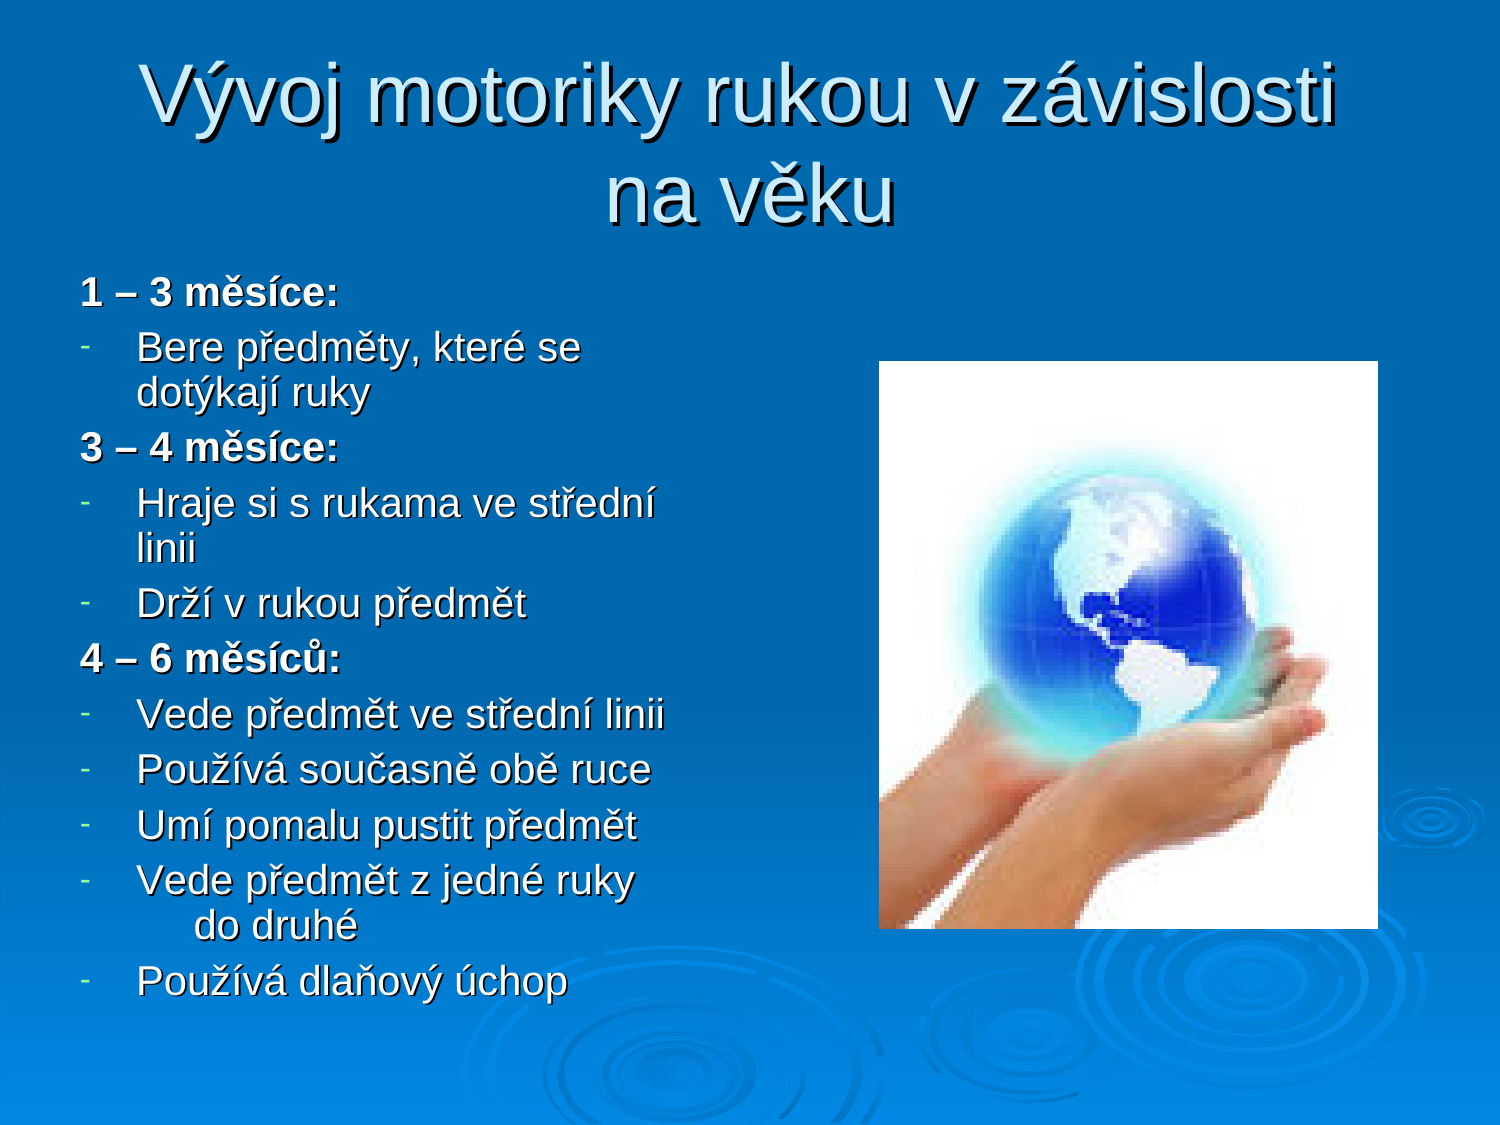

# Vývoj motoriky rukou v závislosti na věku
1 – 3 měsíce:
Bere předměty, které se dotýkají ruky
3 – 4 měsíce:
Hraje si s rukama ve střední linii
Drží v rukou předmět
4 – 6 měsíců:
Vede předmět ve střední linii
Používá současně obě ruce
Umí pomalu pustit předmět
Vede předmět z jedné ruky do druhé
Používá dlaňový úchop